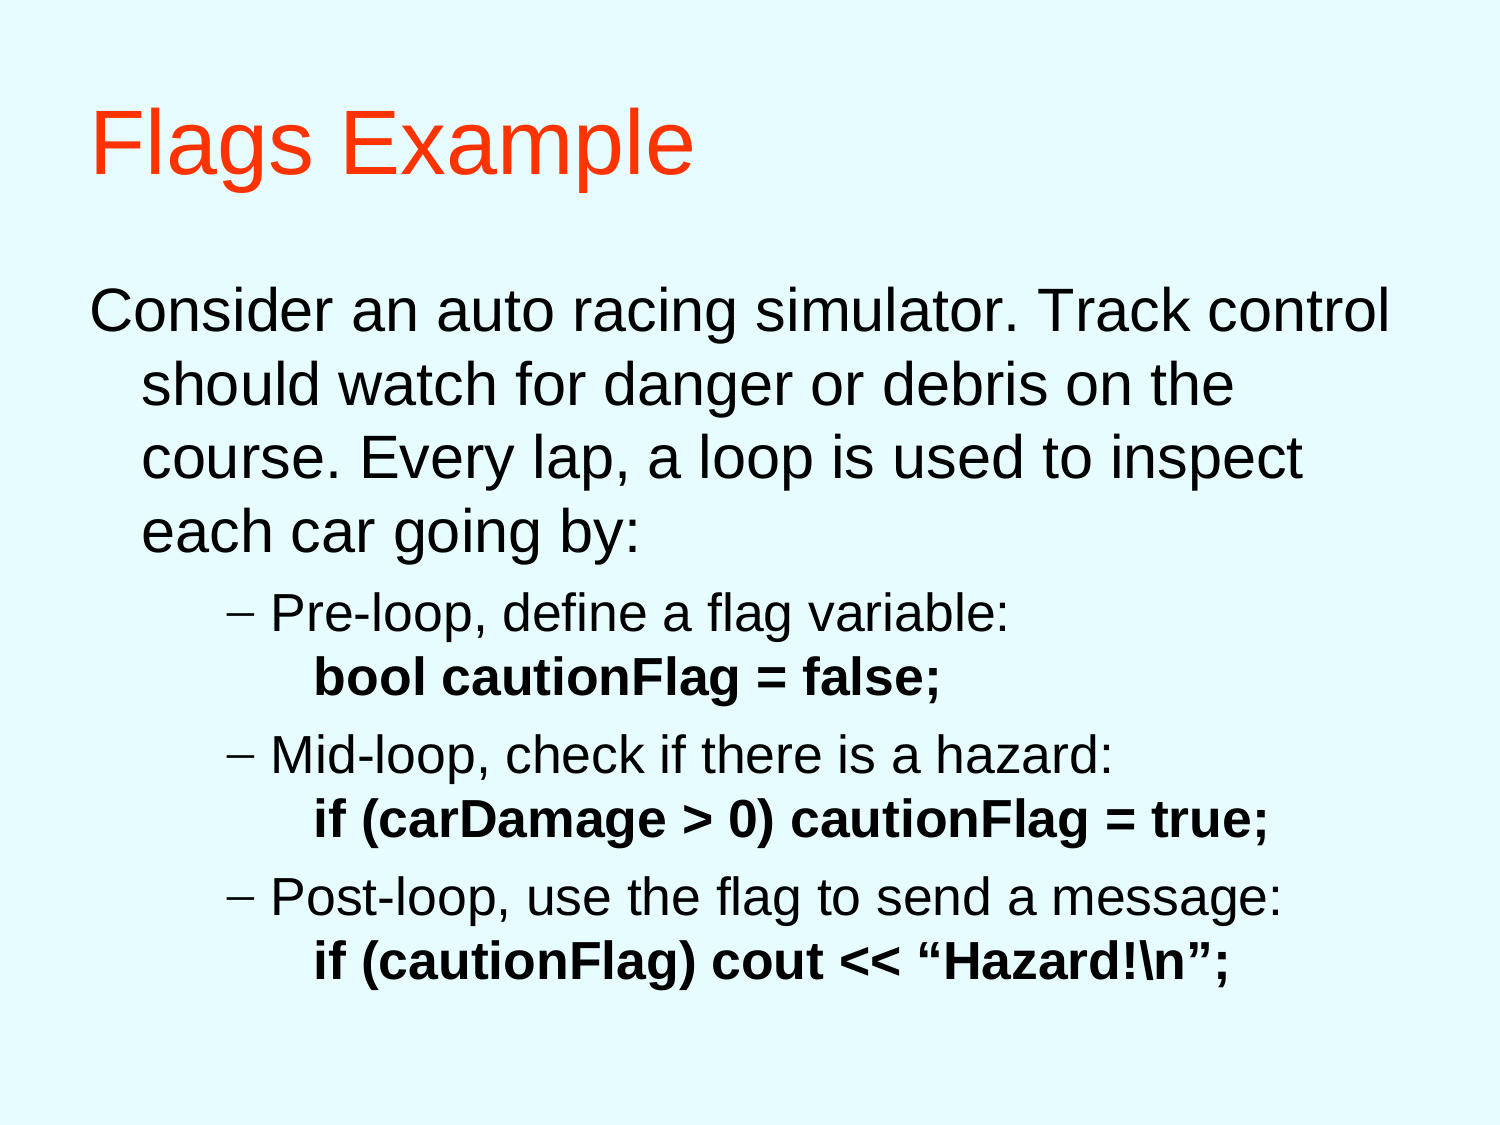

# Flags Example
Consider an auto racing simulator. Track control should watch for danger or debris on the course. Every lap, a loop is used to inspect each car going by:
Pre-loop, define a flag variable:
bool cautionFlag = false;
Mid-loop, check if there is a hazard:
if (carDamage > 0) cautionFlag = true;
Post-loop, use the flag to send a message:
if (cautionFlag) cout << “Hazard!\n”;